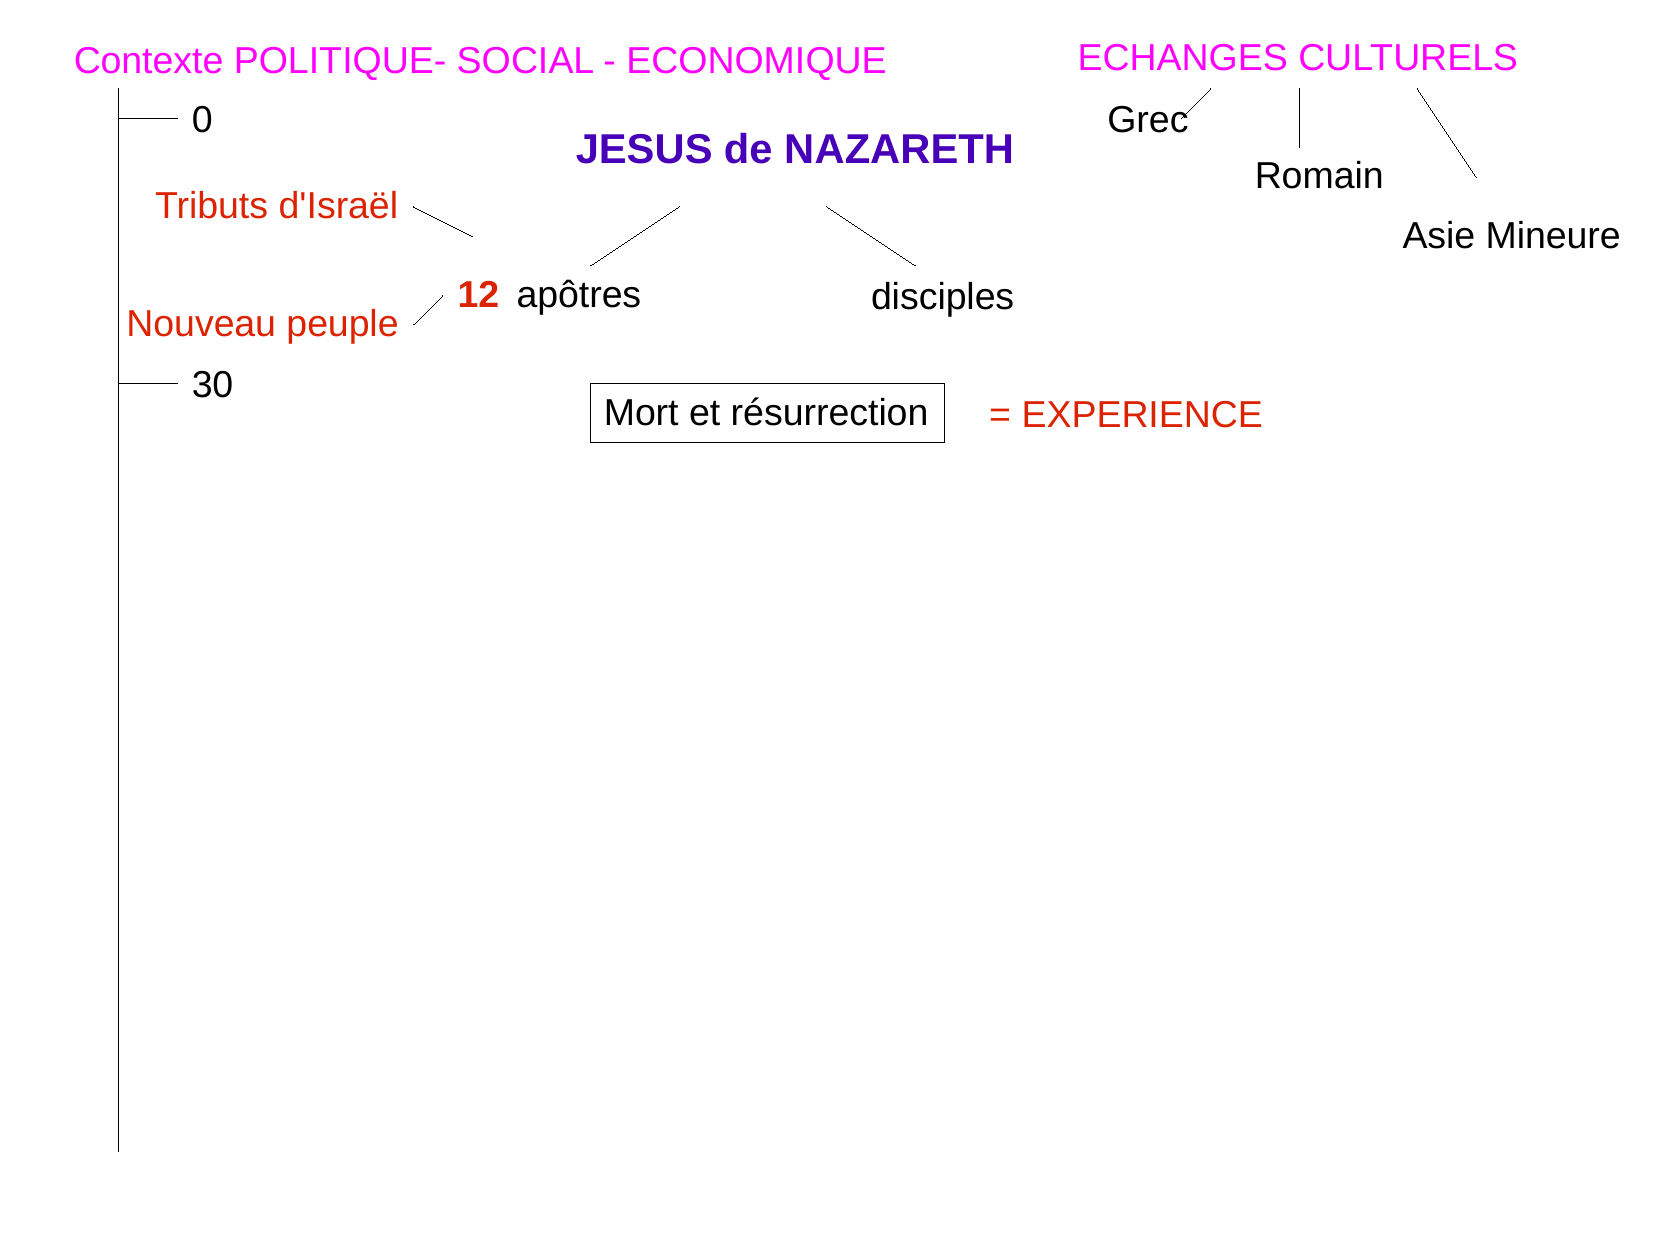

ECHANGES CULTURELS
Grec
Romain
Asie Mineure
Contexte POLITIQUE- SOCIAL - ECONOMIQUE
0
JESUS de NAZARETH
Tributs d'Israël
apôtres
12
disciples
Nouveau peuple
30
Mort et résurrection
= EXPERIENCE